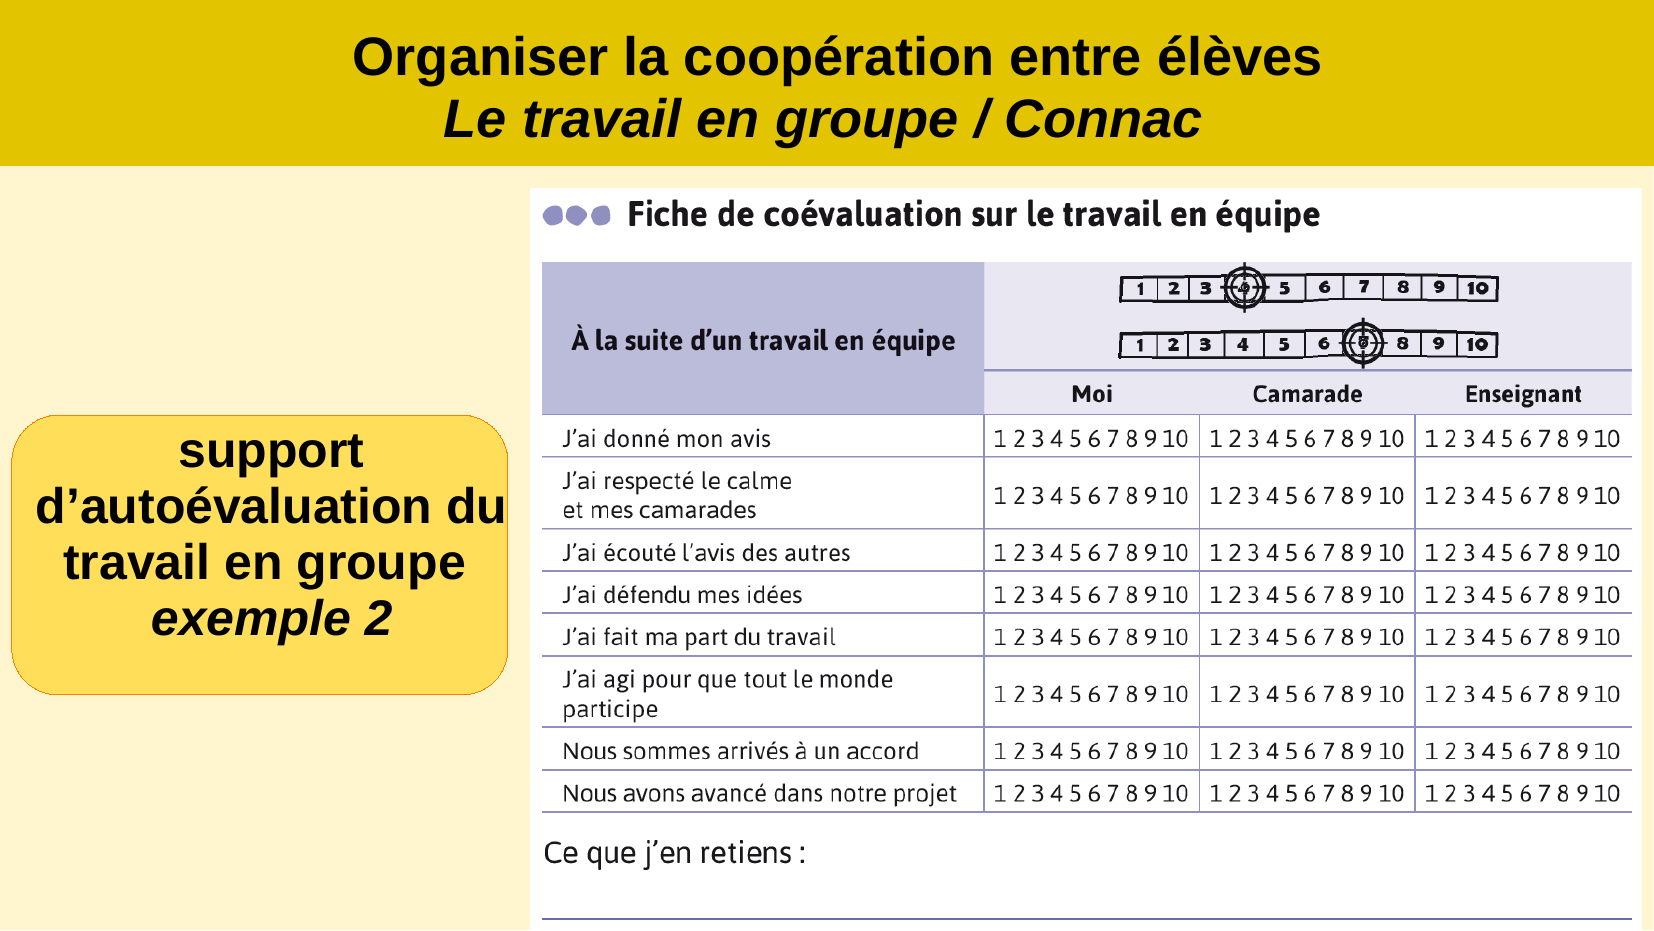

Organiser la coopération entre élèves
 Le travail en groupe / Connac
support d’autoévaluation du travail en groupe
exemple 2